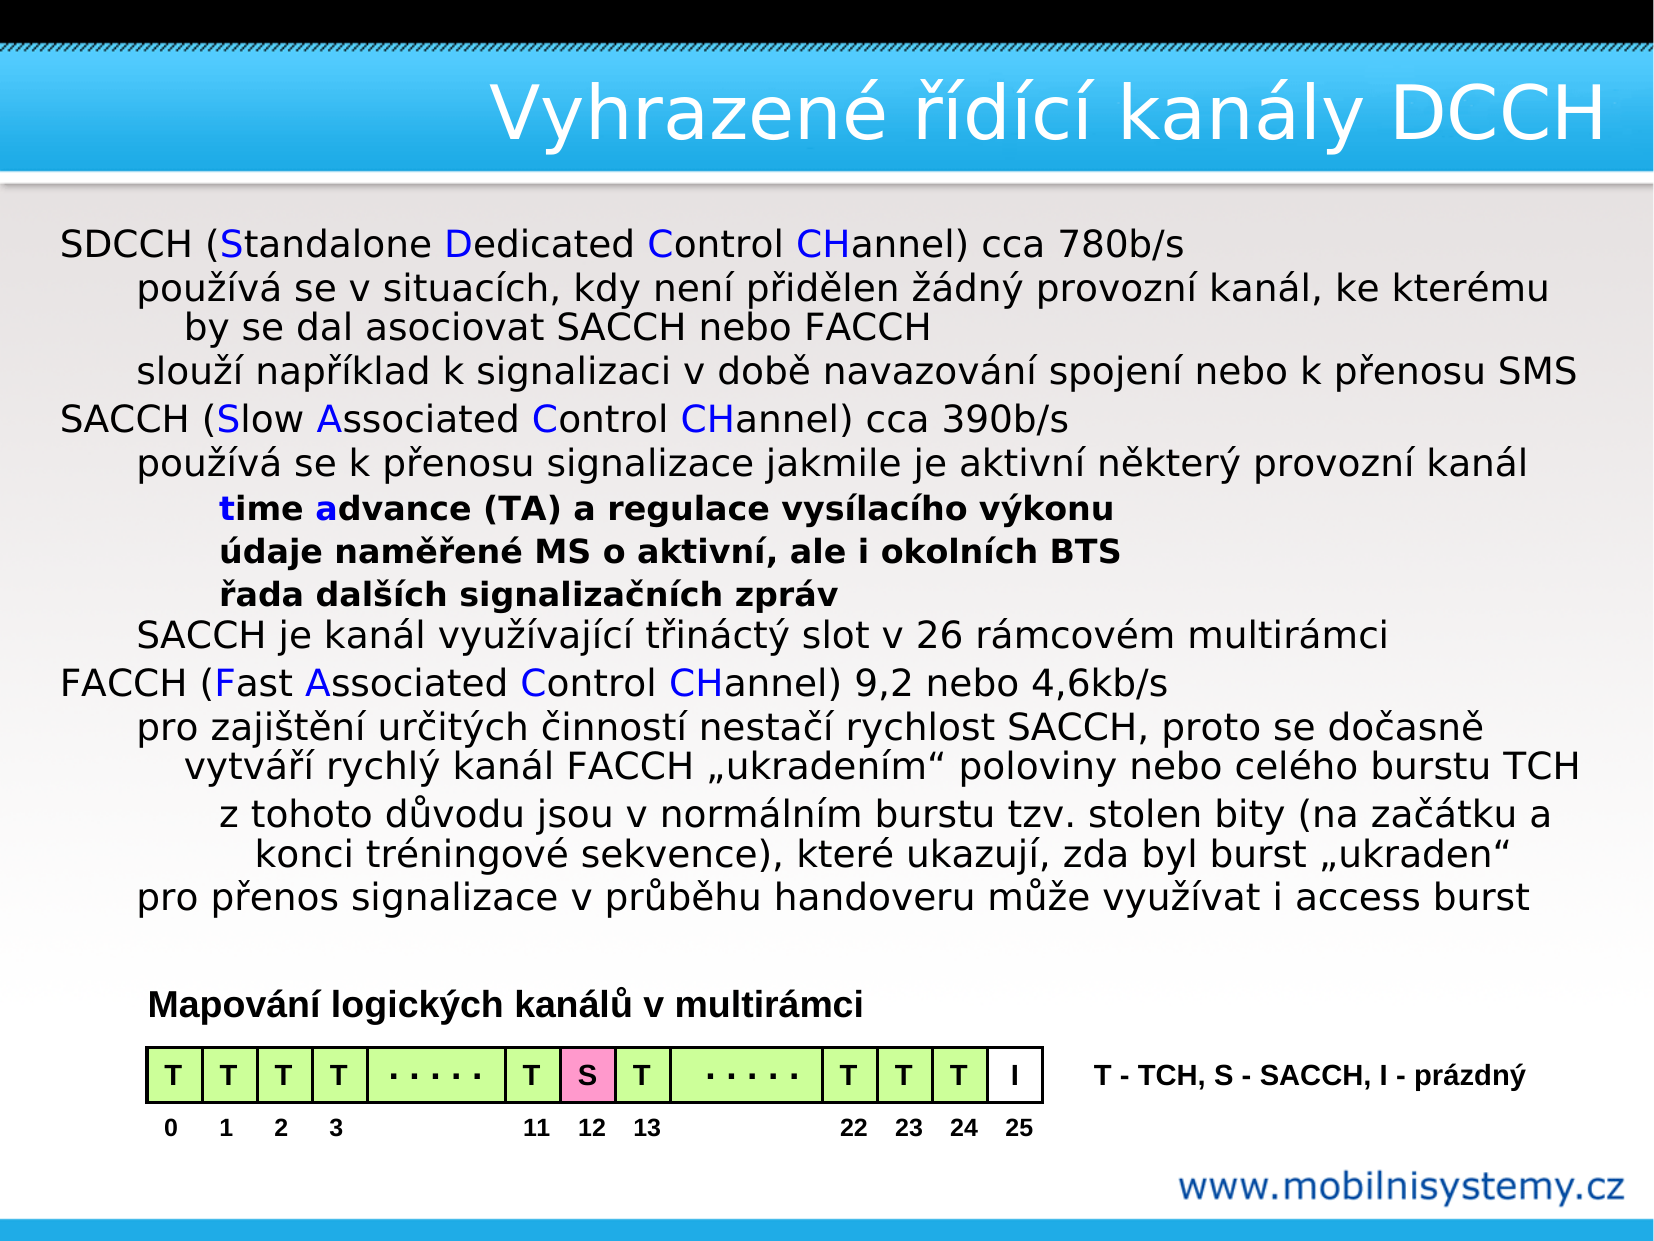

# Vyhrazené řídící kanály DCCH
SDCCH (Standalone Dedicated Control CHannel) cca 780b/s
používá se v situacích, kdy není přidělen žádný provozní kanál, ke kterému by se dal asociovat SACCH nebo FACCH
slouží například k signalizaci v době navazování spojení nebo k přenosu SMS
SACCH (Slow Associated Control CHannel) cca 390b/s
používá se k přenosu signalizace jakmile je aktivní některý provozní kanál
time advance (TA) a regulace vysílacího výkonu
údaje naměřené MS o aktivní, ale i okolních BTS
řada dalších signalizačních zpráv
SACCH je kanál využívající třináctý slot v 26 rámcovém multirámci
FACCH (Fast Associated Control CHannel) 9,2 nebo 4,6kb/s
pro zajištění určitých činností nestačí rychlost SACCH, proto se dočasně vytváří rychlý kanál FACCH „ukradením“ poloviny nebo celého burstu TCH
z tohoto důvodu jsou v normálním burstu tzv. stolen bity (na začátku a konci tréningové sekvence), které ukazují, zda byl burst „ukraden“
pro přenos signalizace v průběhu handoveru může využívat i access burst
Mapování logických kanálů v multirámci
. . . . .
. . . . .
T
T
T
T
T
S
T
T
T
T
I
0
1
2
3
11
12
13
22
23
24
25
T - TCH, S - SACCH, I - prázdný